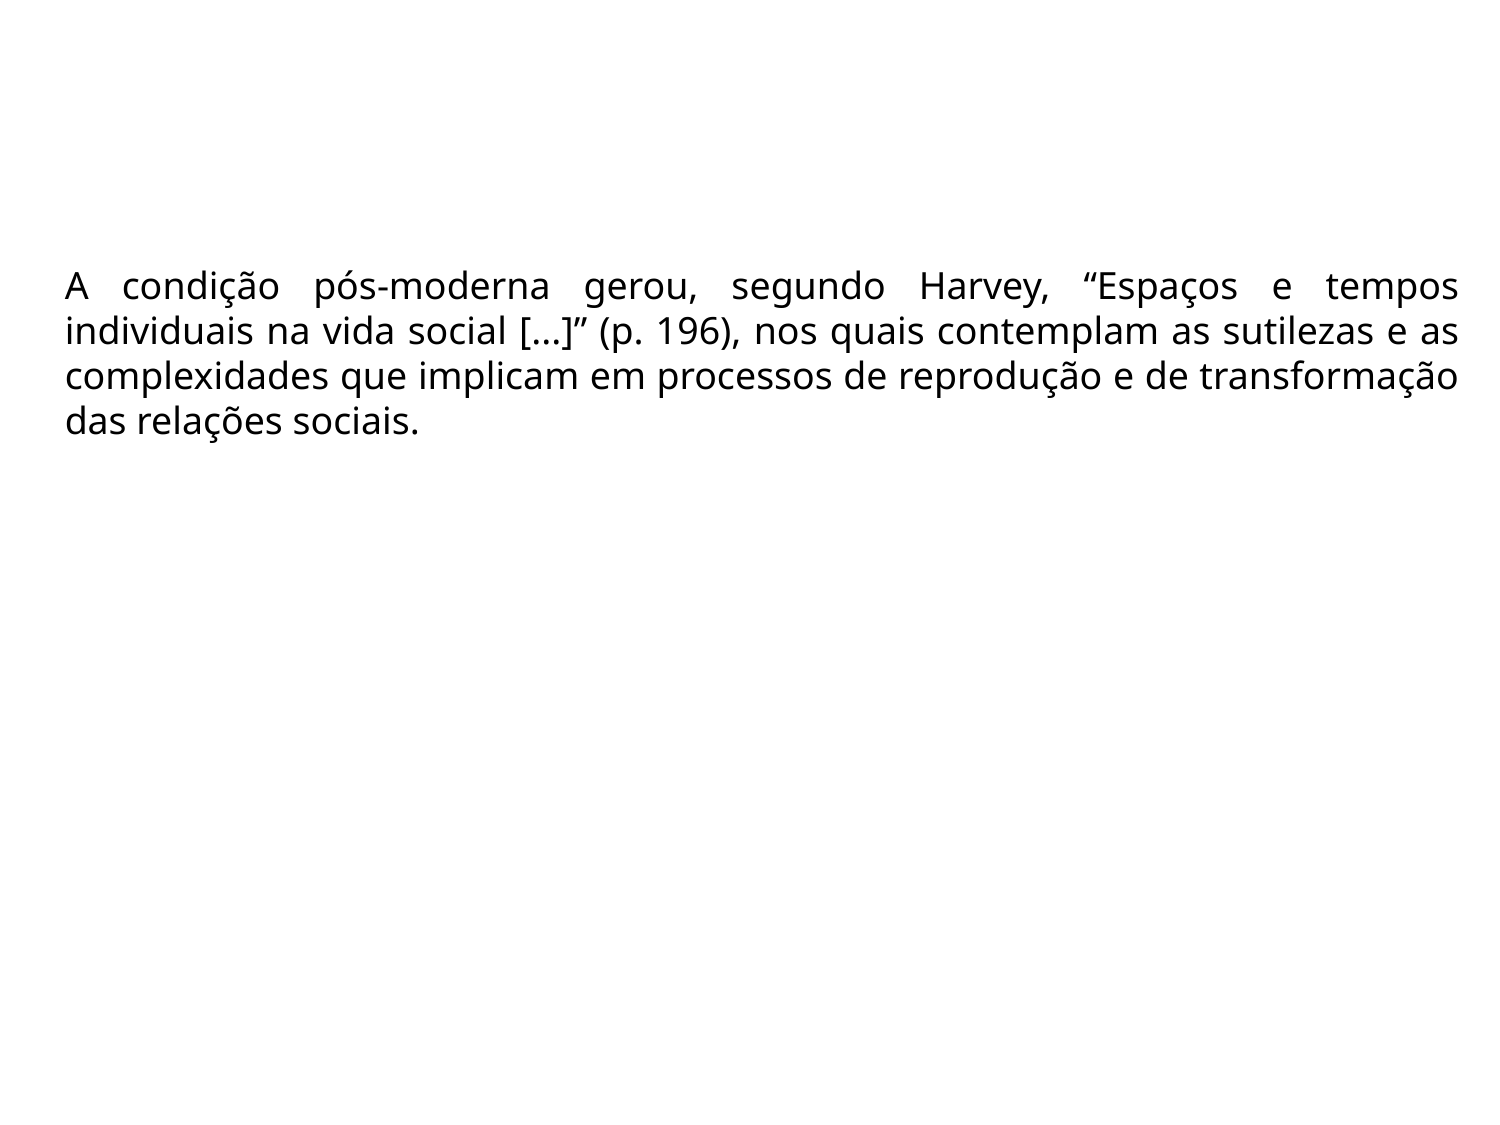

# A condição pós-moderna gerou, segundo Harvey, “Espaços e tempos individuais na vida social [...]” (p. 196), nos quais contemplam as sutilezas e as complexidades que implicam em processos de reprodução e de transformação das relações sociais.